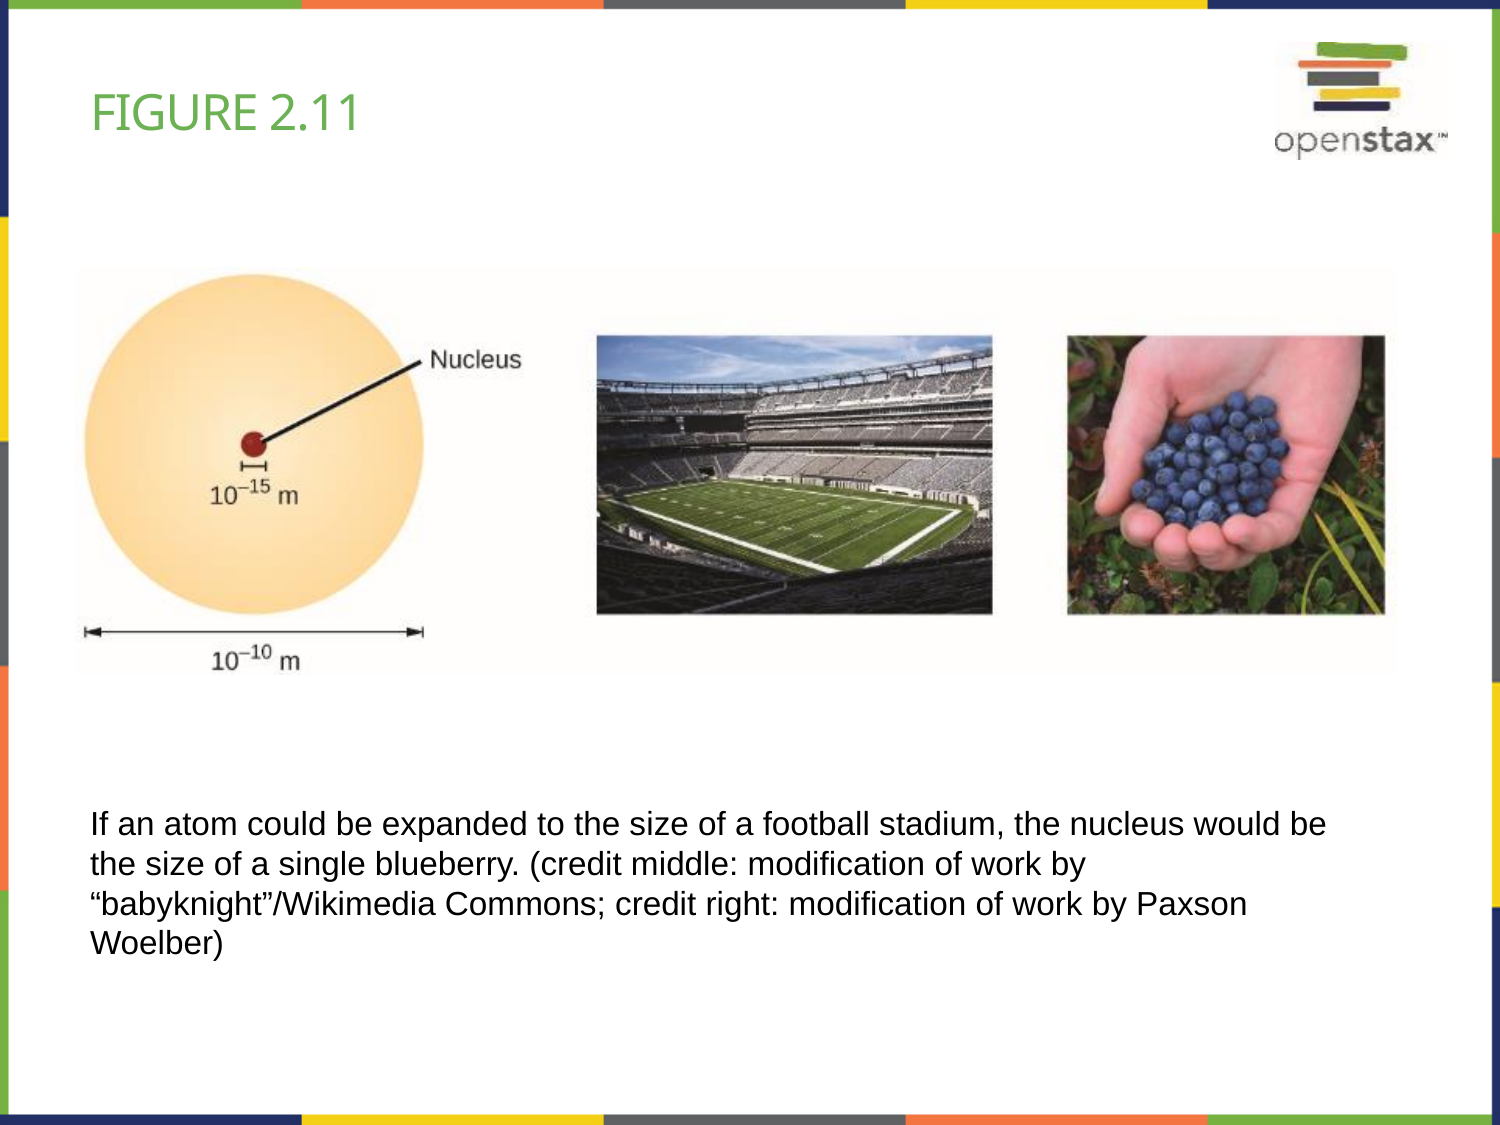

# Figure 2.11
If an atom could be expanded to the size of a football stadium, the nucleus would be the size of a single blueberry. (credit middle: modification of work by “babyknight”/Wikimedia Commons; credit right: modification of work by Paxson Woelber)